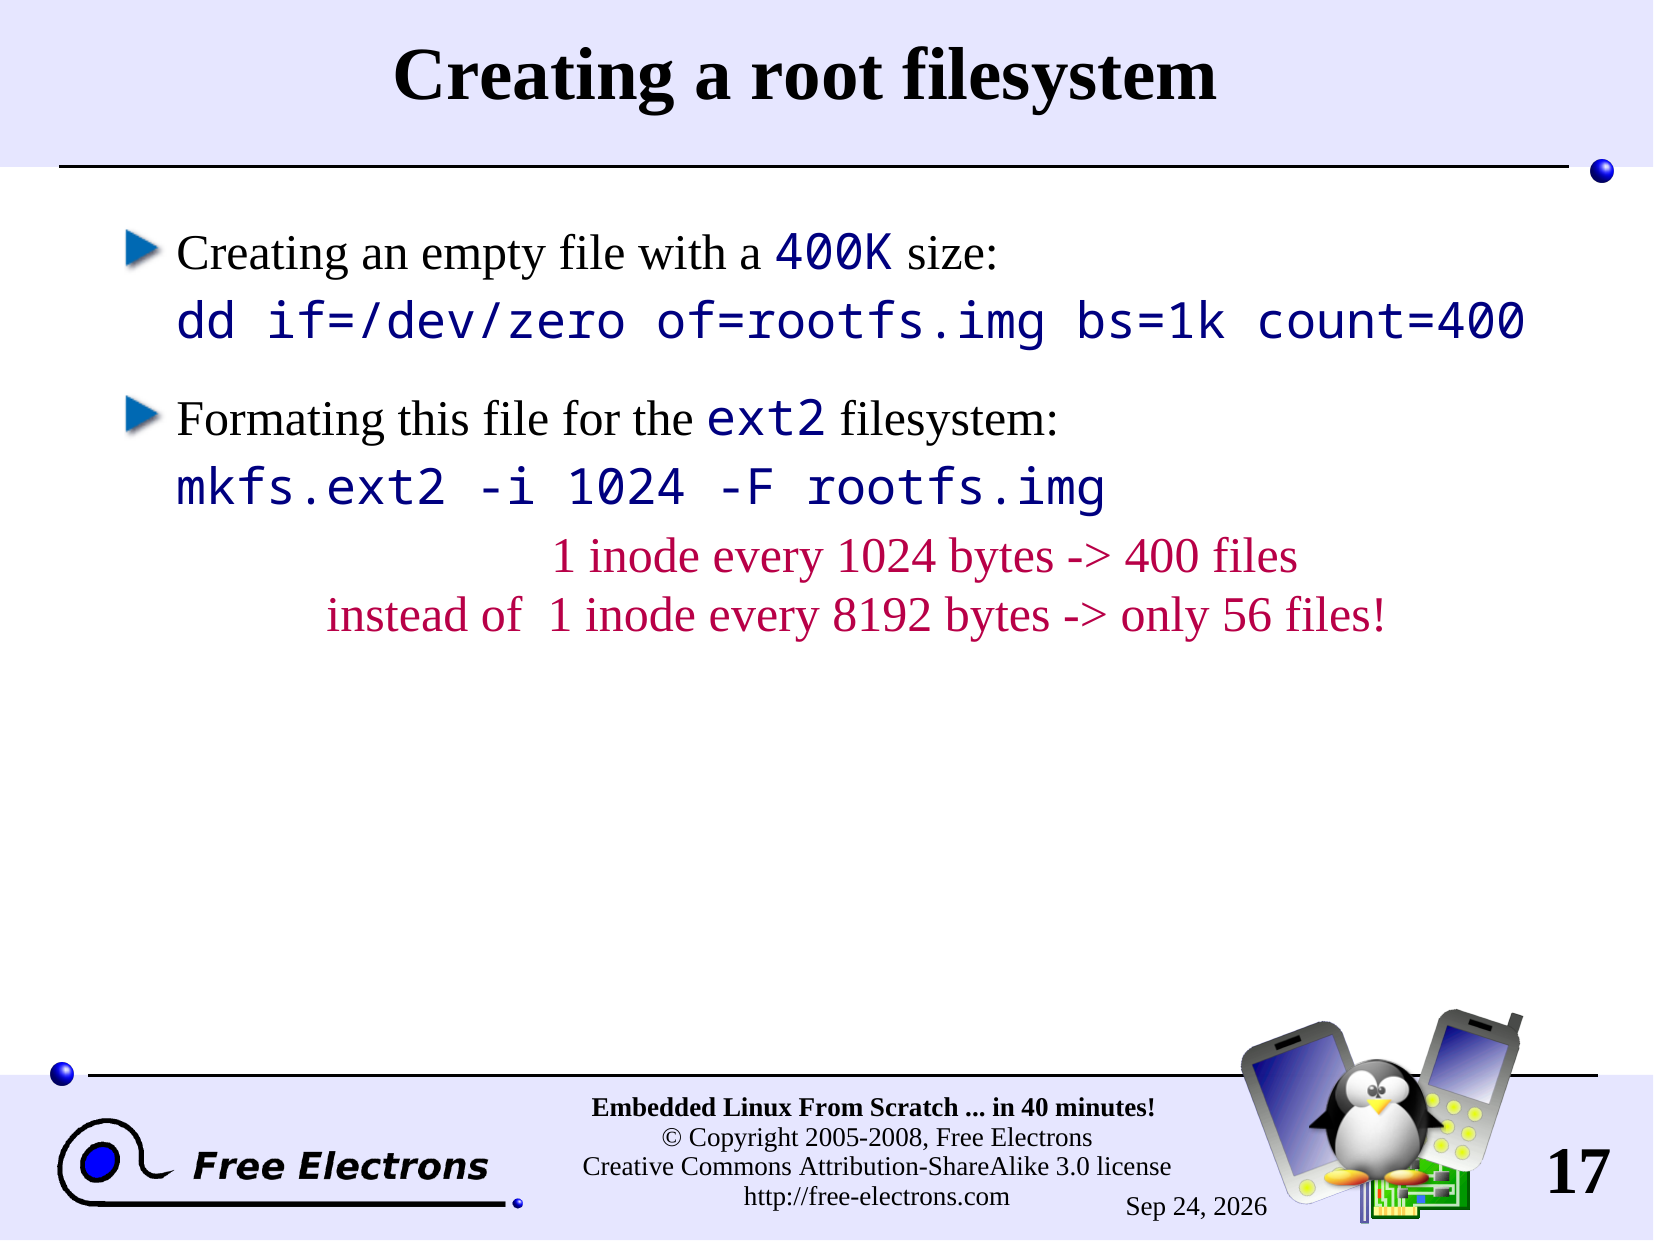

# Creating a root filesystem
Creating an empty file with a 400K size:
dd if=/dev/zero of=rootfs.img bs=1k count=400
Formating this file for the ext2 filesystem:
mkfs.ext2 -i 1024 -F rootfs.img
					1 inode every 1024 bytes -> 400 files
		instead of 1 inode every 8192 bytes -> only 56 files!